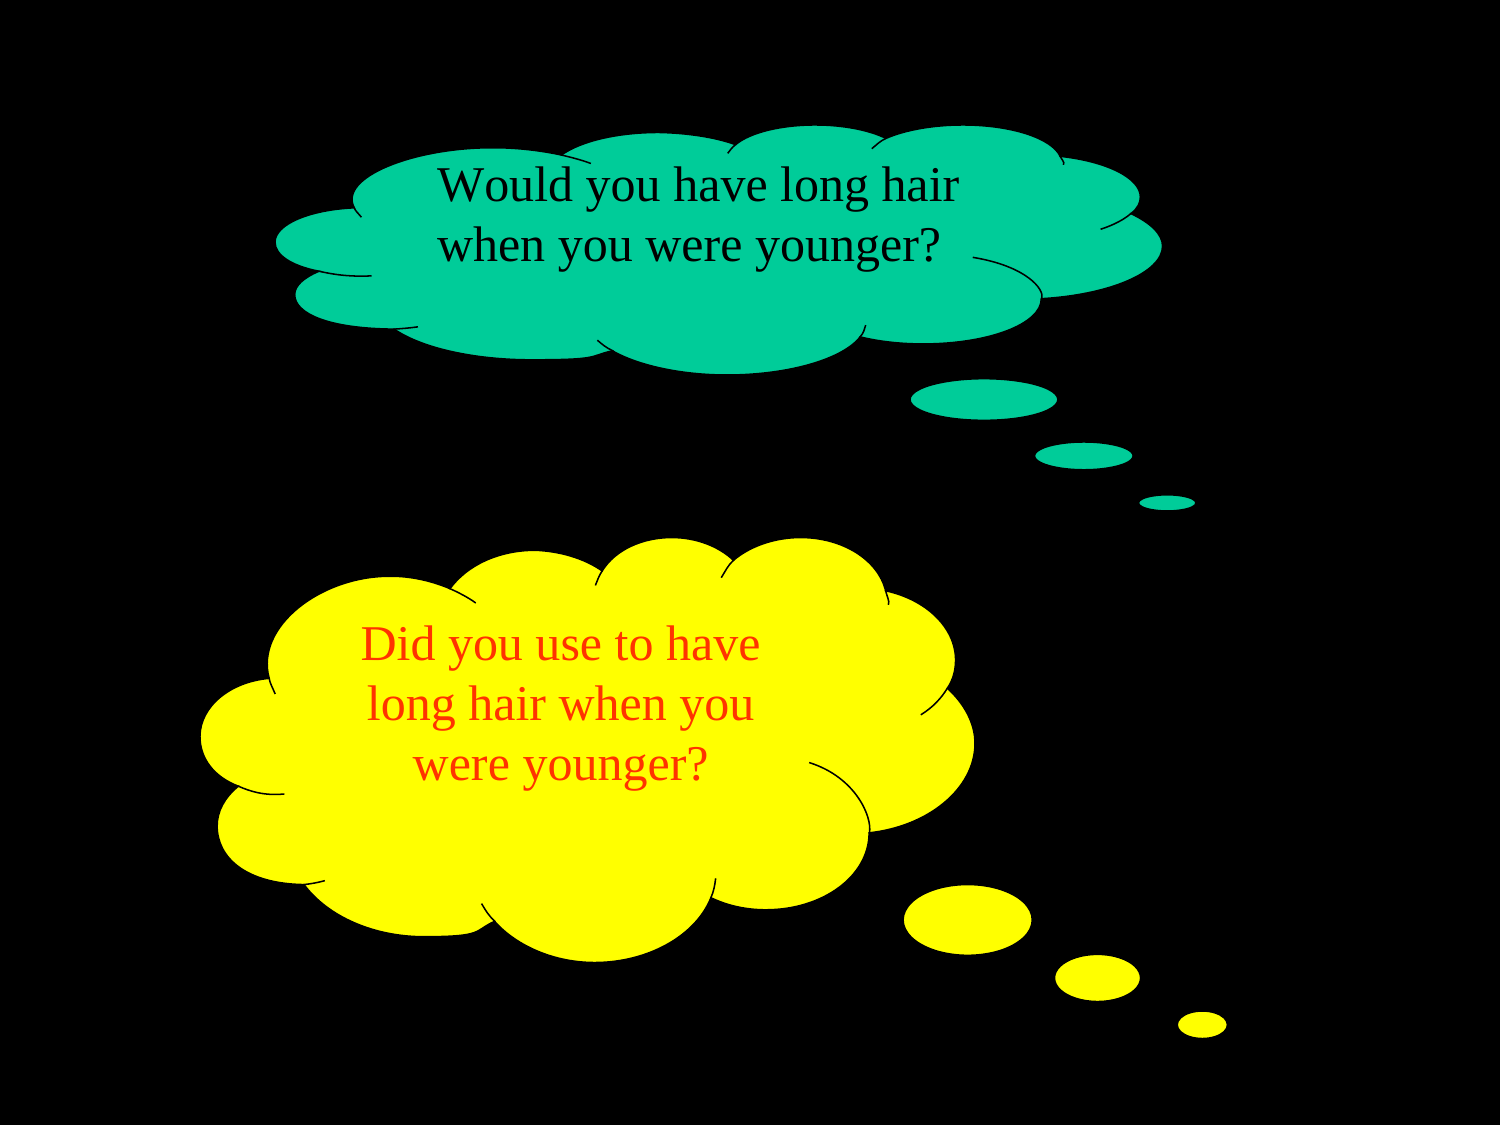

#
Would you have long hair when you were younger?
Did you use to have long hair when you were younger?